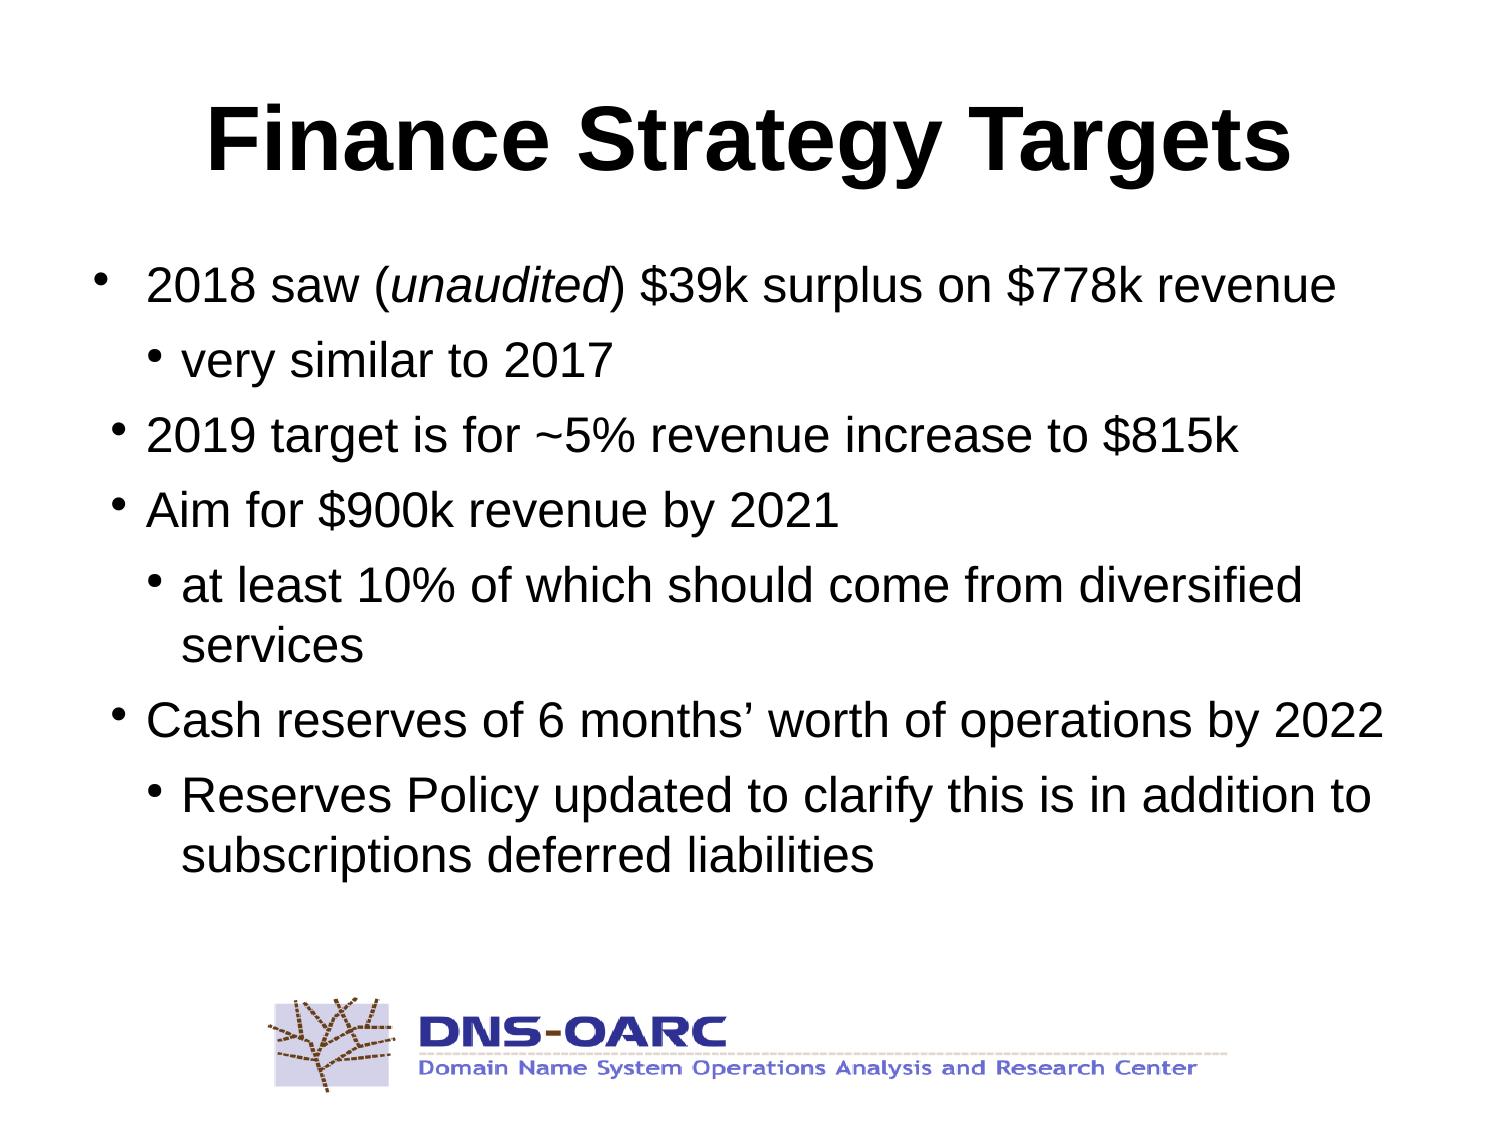

# Finance Strategy Targets
2018 saw (unaudited) $39k surplus on $778k revenue
very similar to 2017
2019 target is for ~5% revenue increase to $815k
Aim for $900k revenue by 2021
at least 10% of which should come from diversified services
Cash reserves of 6 months’ worth of operations by 2022
Reserves Policy updated to clarify this is in addition to subscriptions deferred liabilities